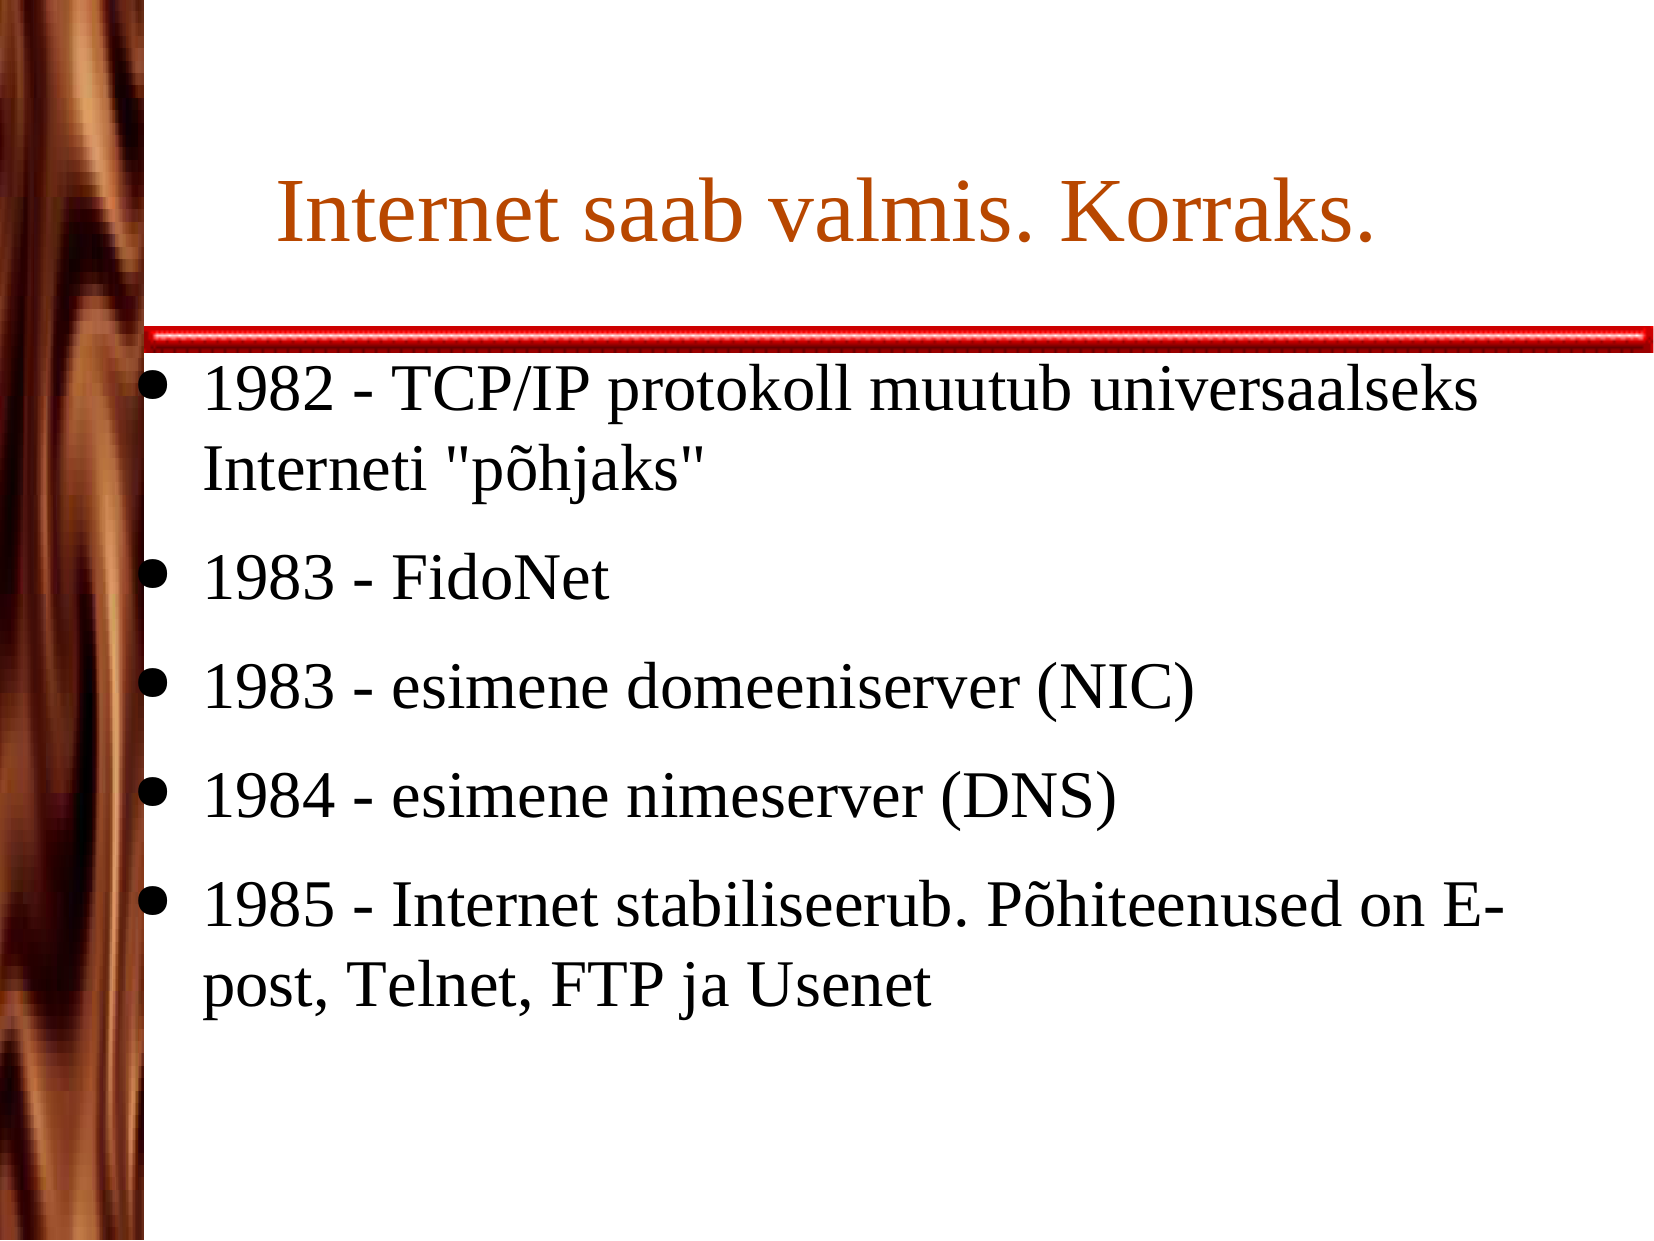

# Internet saab valmis. Korraks.
1982 - TCP/IP protokoll muutub universaalseks Interneti "põhjaks"
1983 - FidoNet
1983 - esimene domeeniserver (NIC)
1984 - esimene nimeserver (DNS)
1985 - Internet stabiliseerub. Põhiteenused on E-post, Telnet, FTP ja Usenet